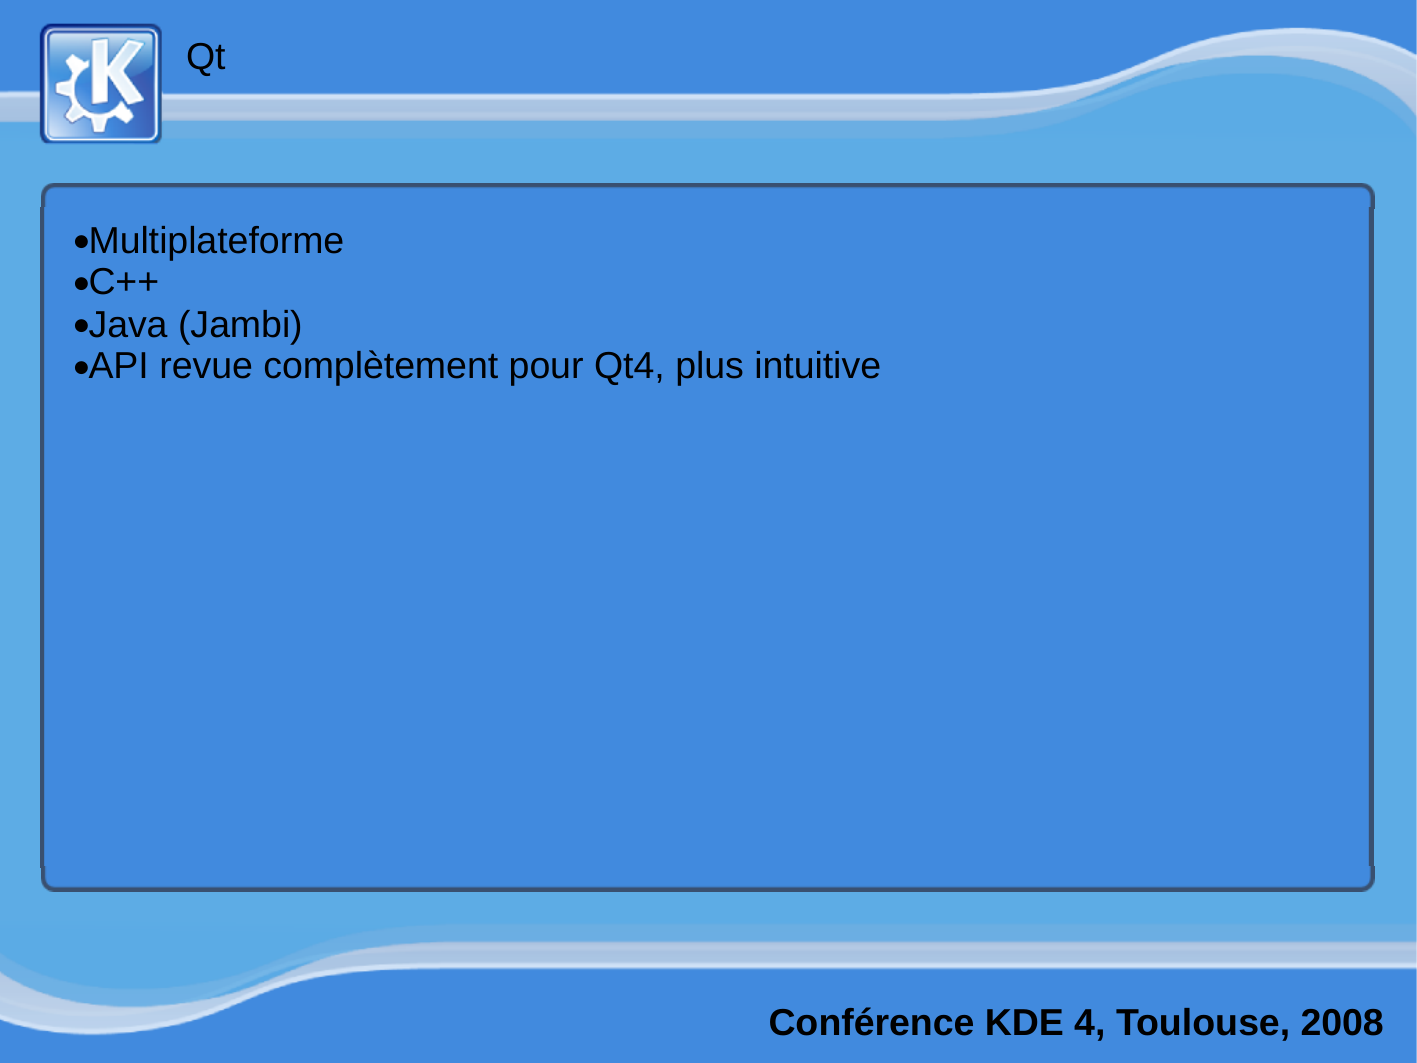

Qt
Multiplateforme
C++
Java (Jambi)
API revue complètement pour Qt4, plus intuitive